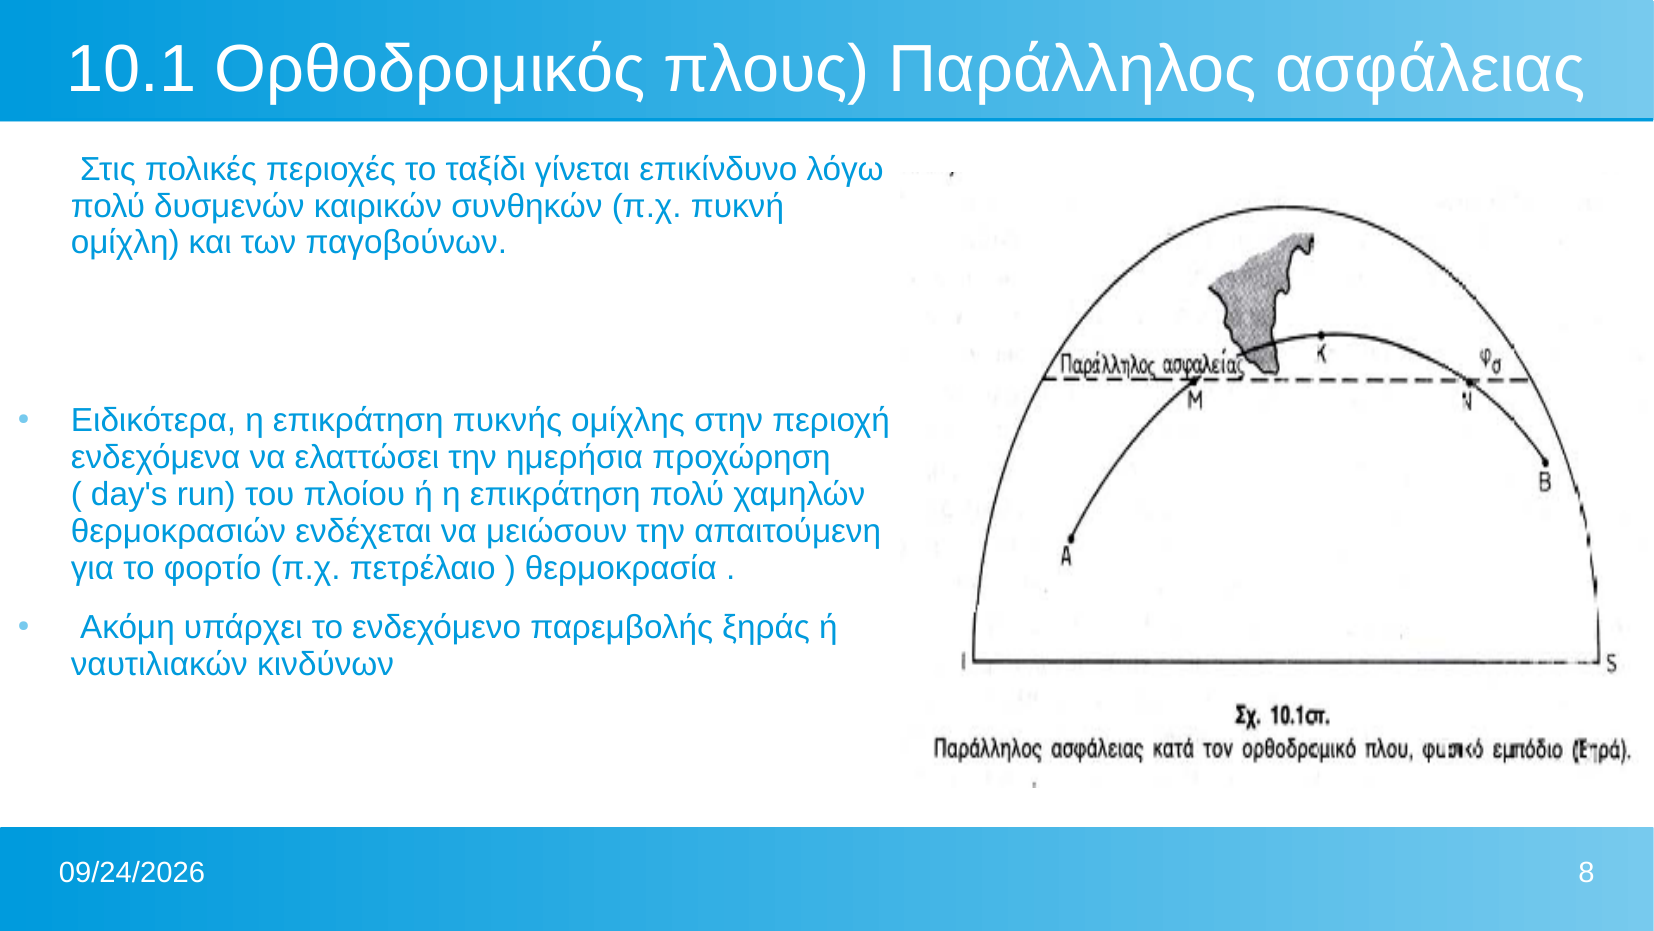

# 10.1 Ορθοδρομικός πλους) Παράλληλος ασφάλειας
 Στις πολικές περιοχές το ταξίδι γίνεται επικίνδυνο λόγω πολύ δυσμενών καιρικών συνθηκών (π.χ. πυκνή ομίχλη) και των παγοβούνων.
Ειδικότερα, η επικράτηση πυκνής ομίχλης στην περιοχή ενδεχόμενα να ελαττώσει την ημερήσια προχώρηση ( day's run) του πλοίου ή η επικράτηση πολύ χαμηλών θερμοκρασιών ενδέχεται να μειώσουν την απαιτούμενη για το φορτίο (π.χ. πετρέλαιο ) θερμοκρασία .
 Ακόμη υπάρχει το ενδεχόμενο παρεμβολής ξηράς ή ναυτιλιακών κινδύνων
8